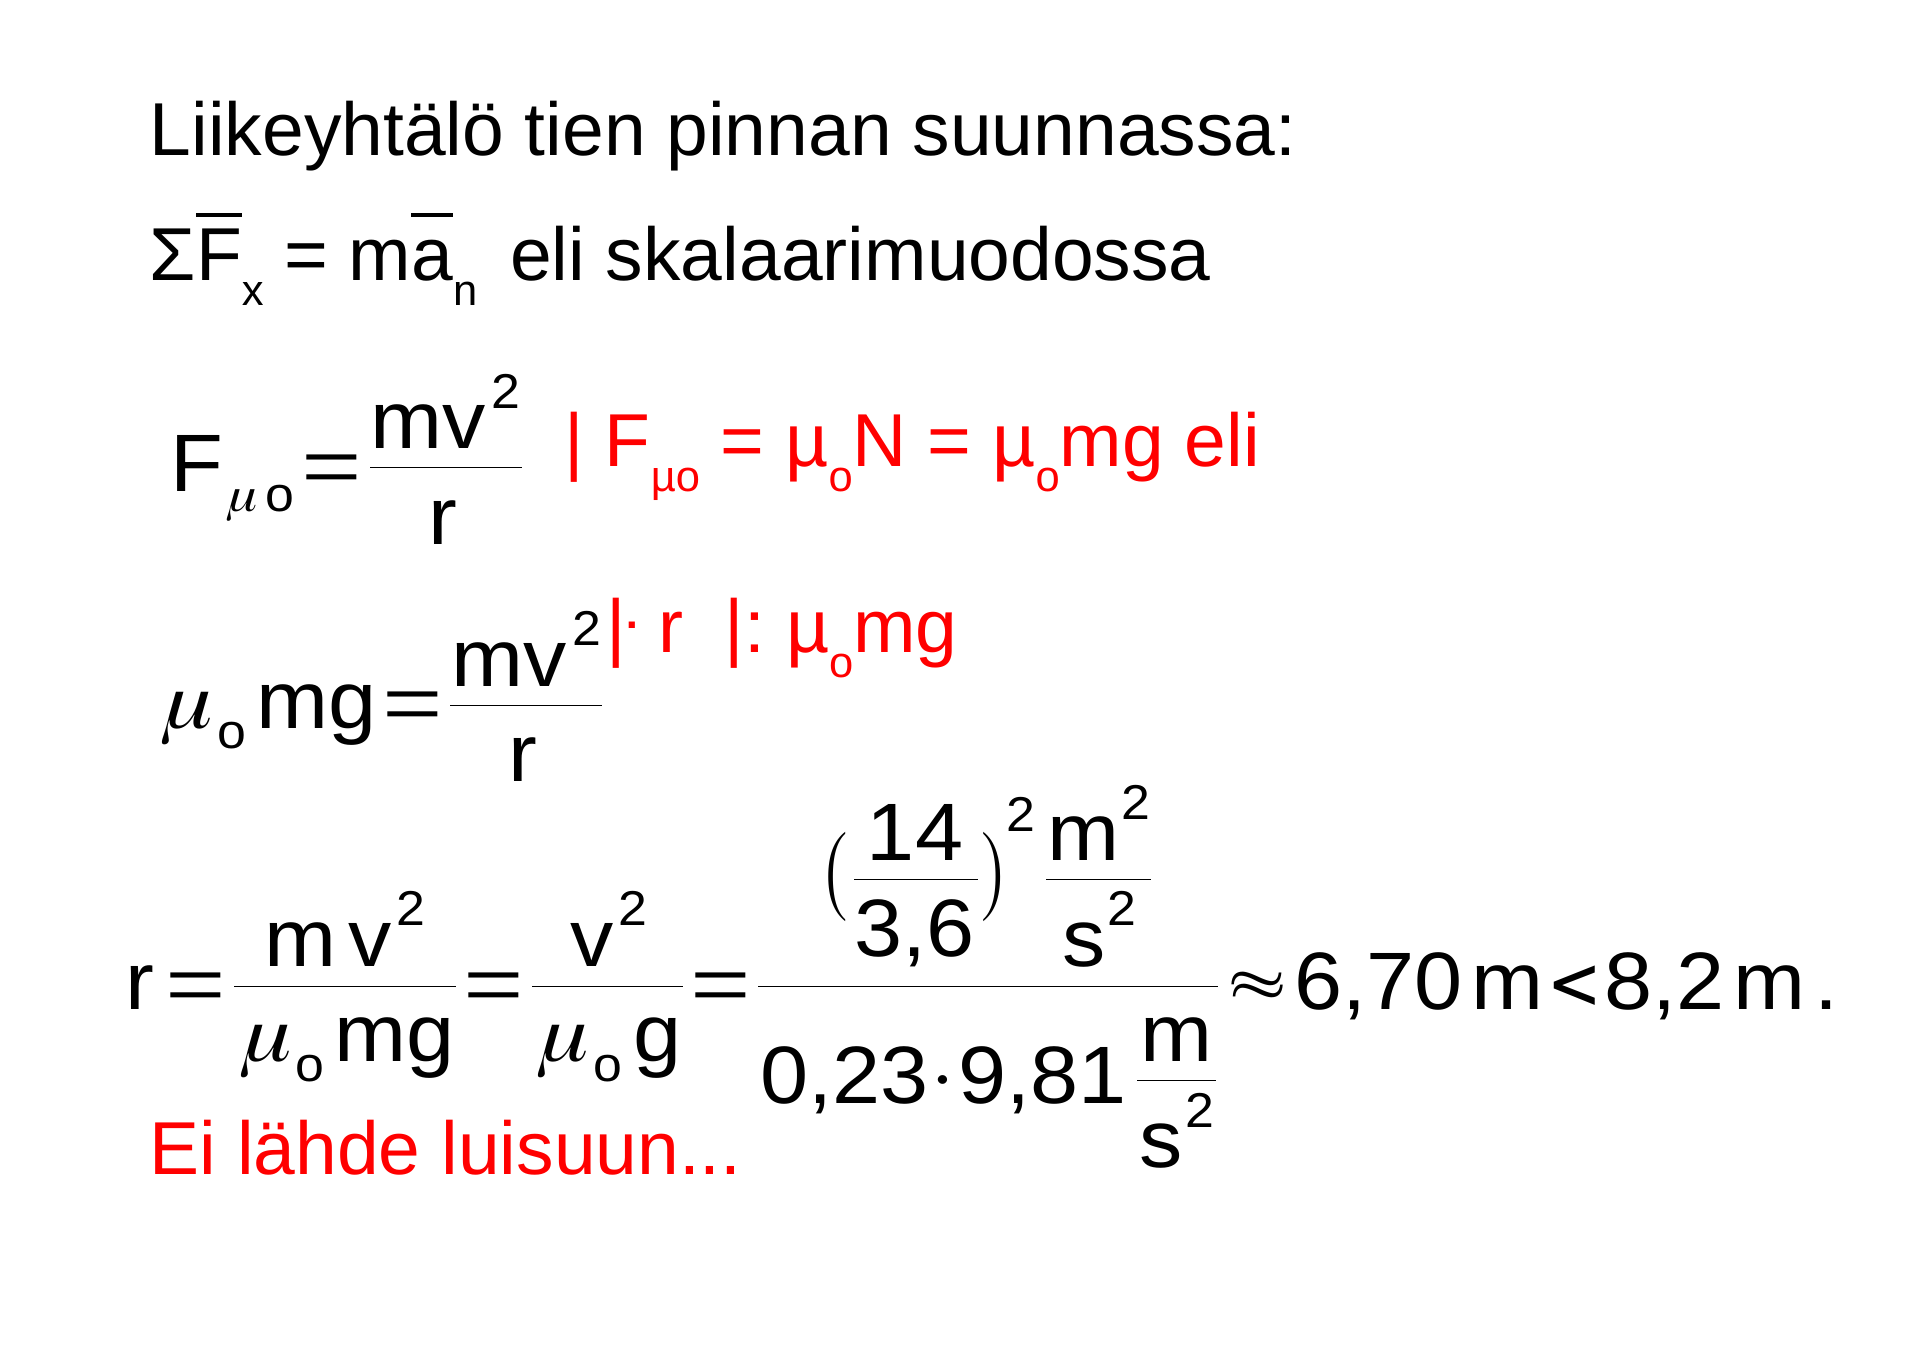

Liikeyhtälö tien pinnan suunnassa:
ΣFx = man eli skalaarimuodossa
 | Fµo = µoN = µomg eli
 |. r |: µomg
Ei lähde luisuun...